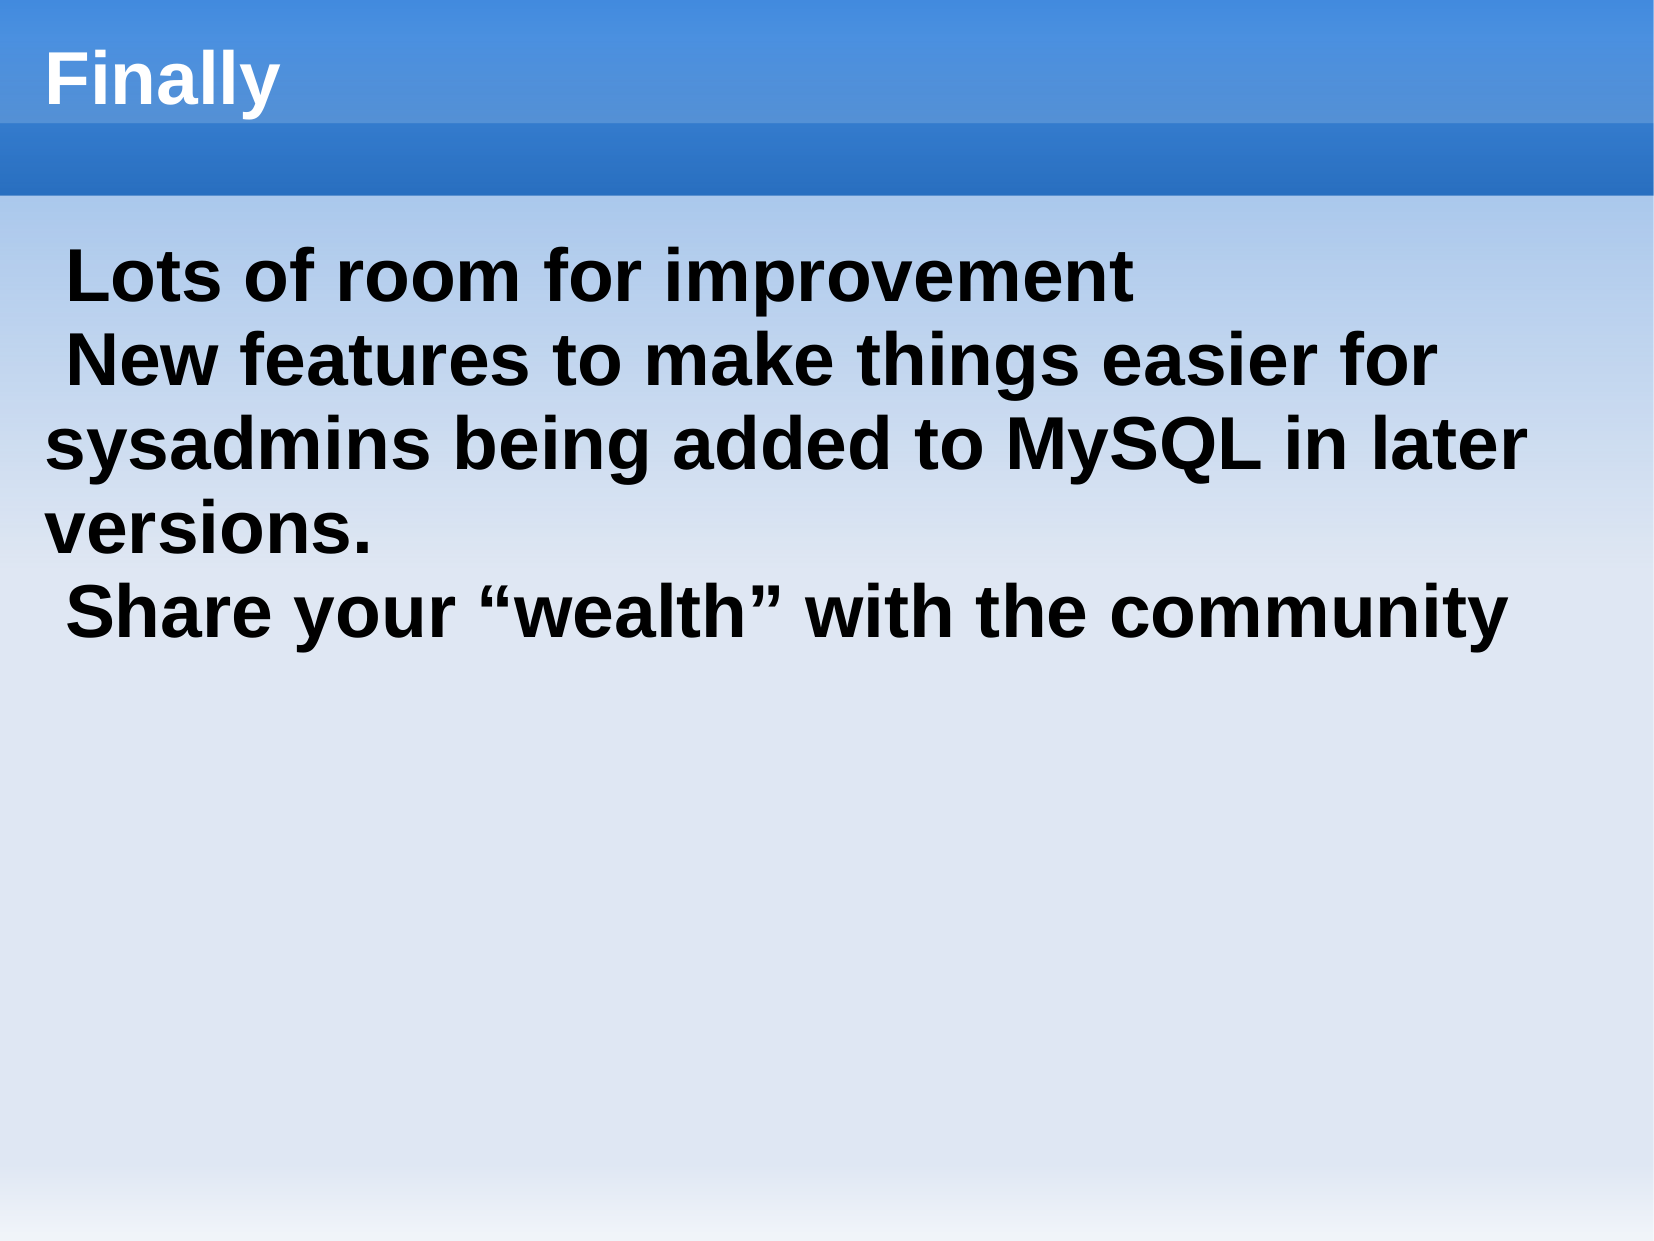

Finally
 Lots of room for improvement
 New features to make things easier for sysadmins being added to MySQL in later versions.
 Share your “wealth” with the community